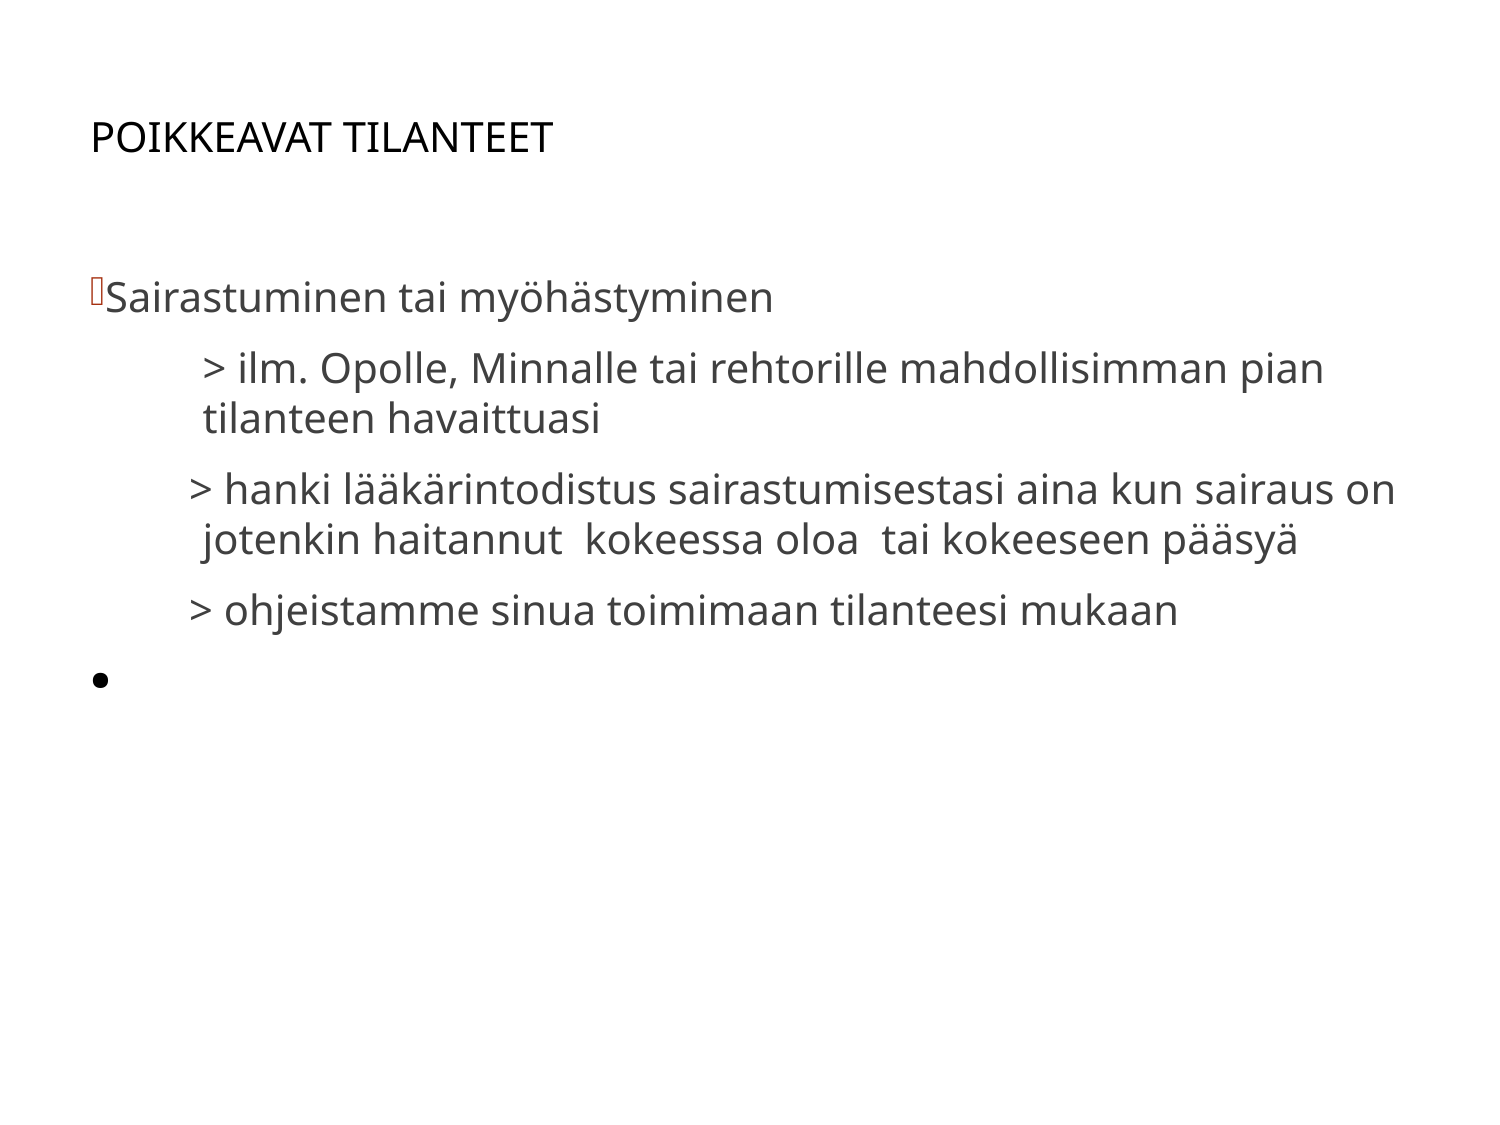

# POIKKEAVAT TILANTEET
Sairastuminen tai myöhästyminen
	> ilm. Opolle, Minnalle tai rehtorille mahdollisimman pian tilanteen havaittuasi
 > hanki lääkärintodistus sairastumisestasi aina kun sairaus on jotenkin haitannut kokeessa oloa tai kokeeseen pääsyä
 > ohjeistamme sinua toimimaan tilanteesi mukaan